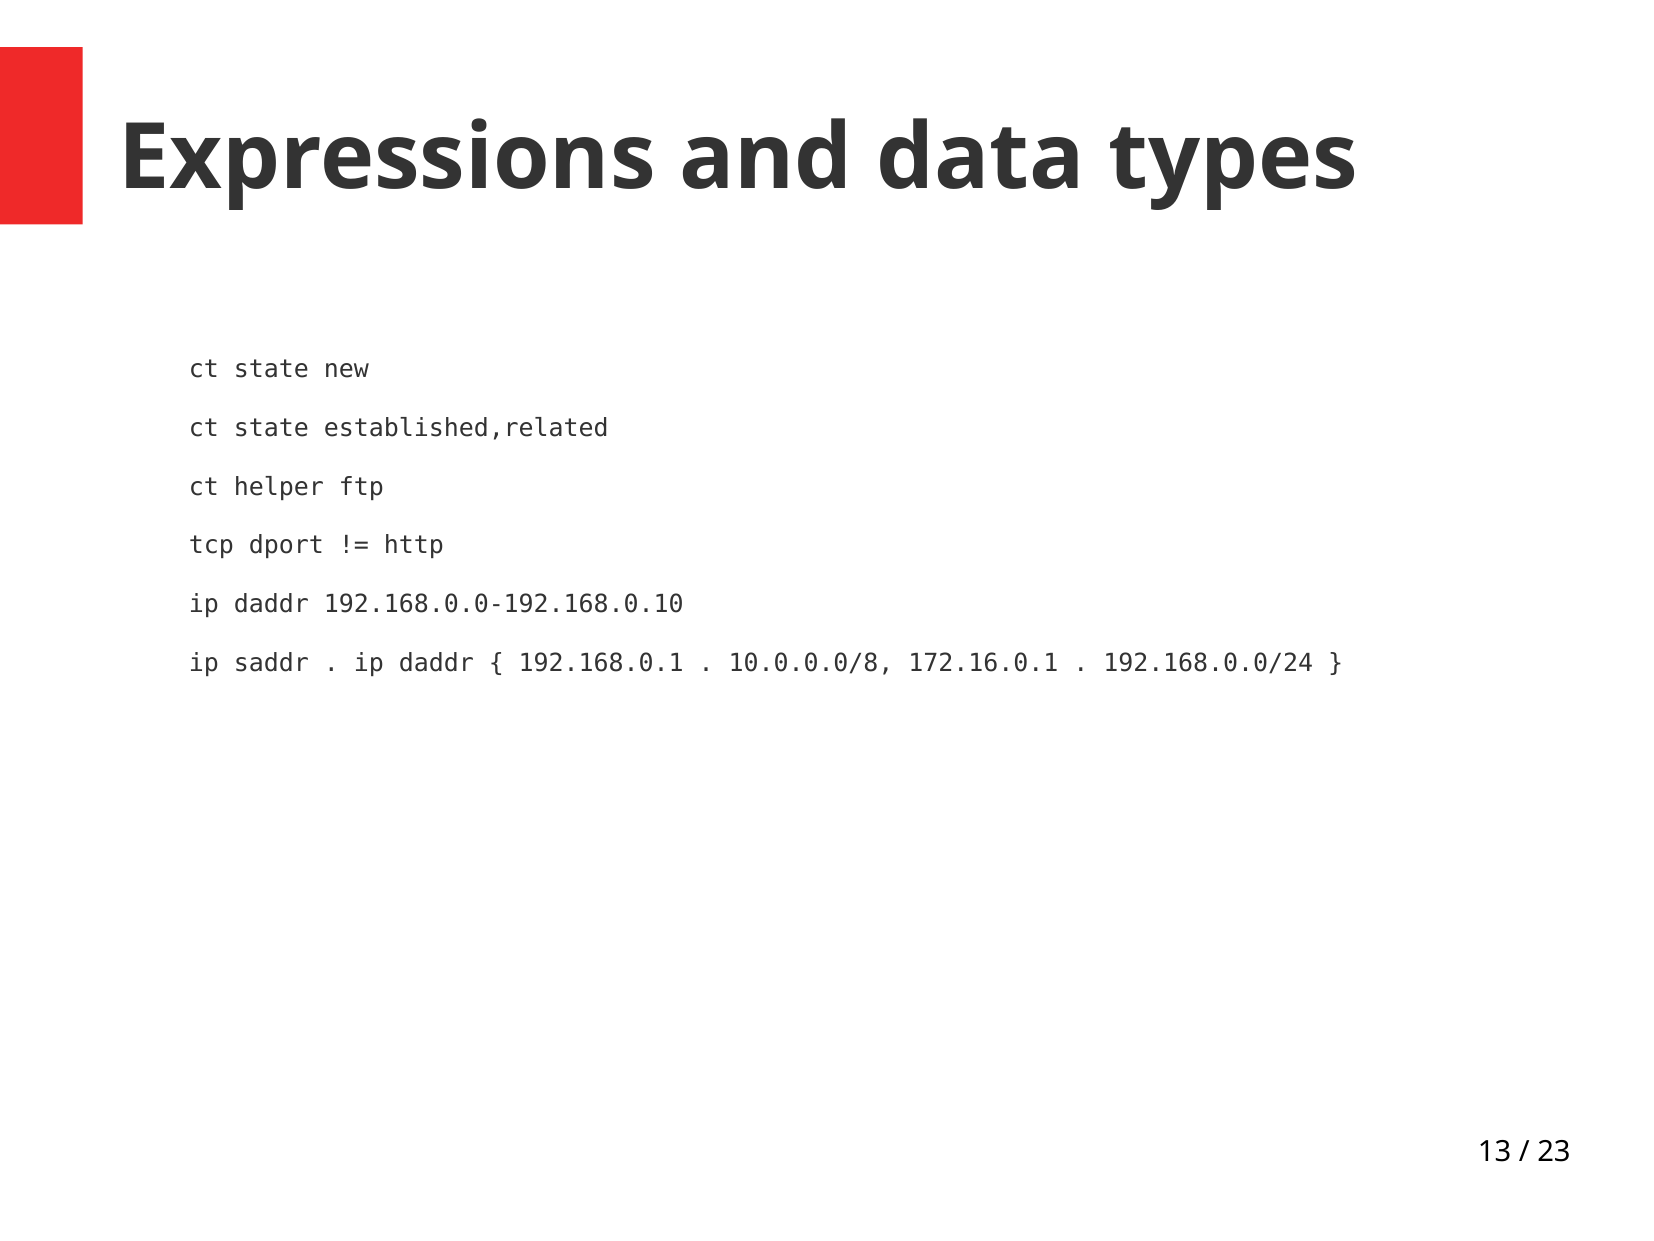

# Expressions and data types
ct state new
ct state established,related
ct helper ftp
tcp dport != http
ip daddr 192.168.0.0-192.168.0.10
ip saddr . ip daddr { 192.168.0.1 . 10.0.0.0/8, 172.16.0.1 . 192.168.0.0/24 }
13